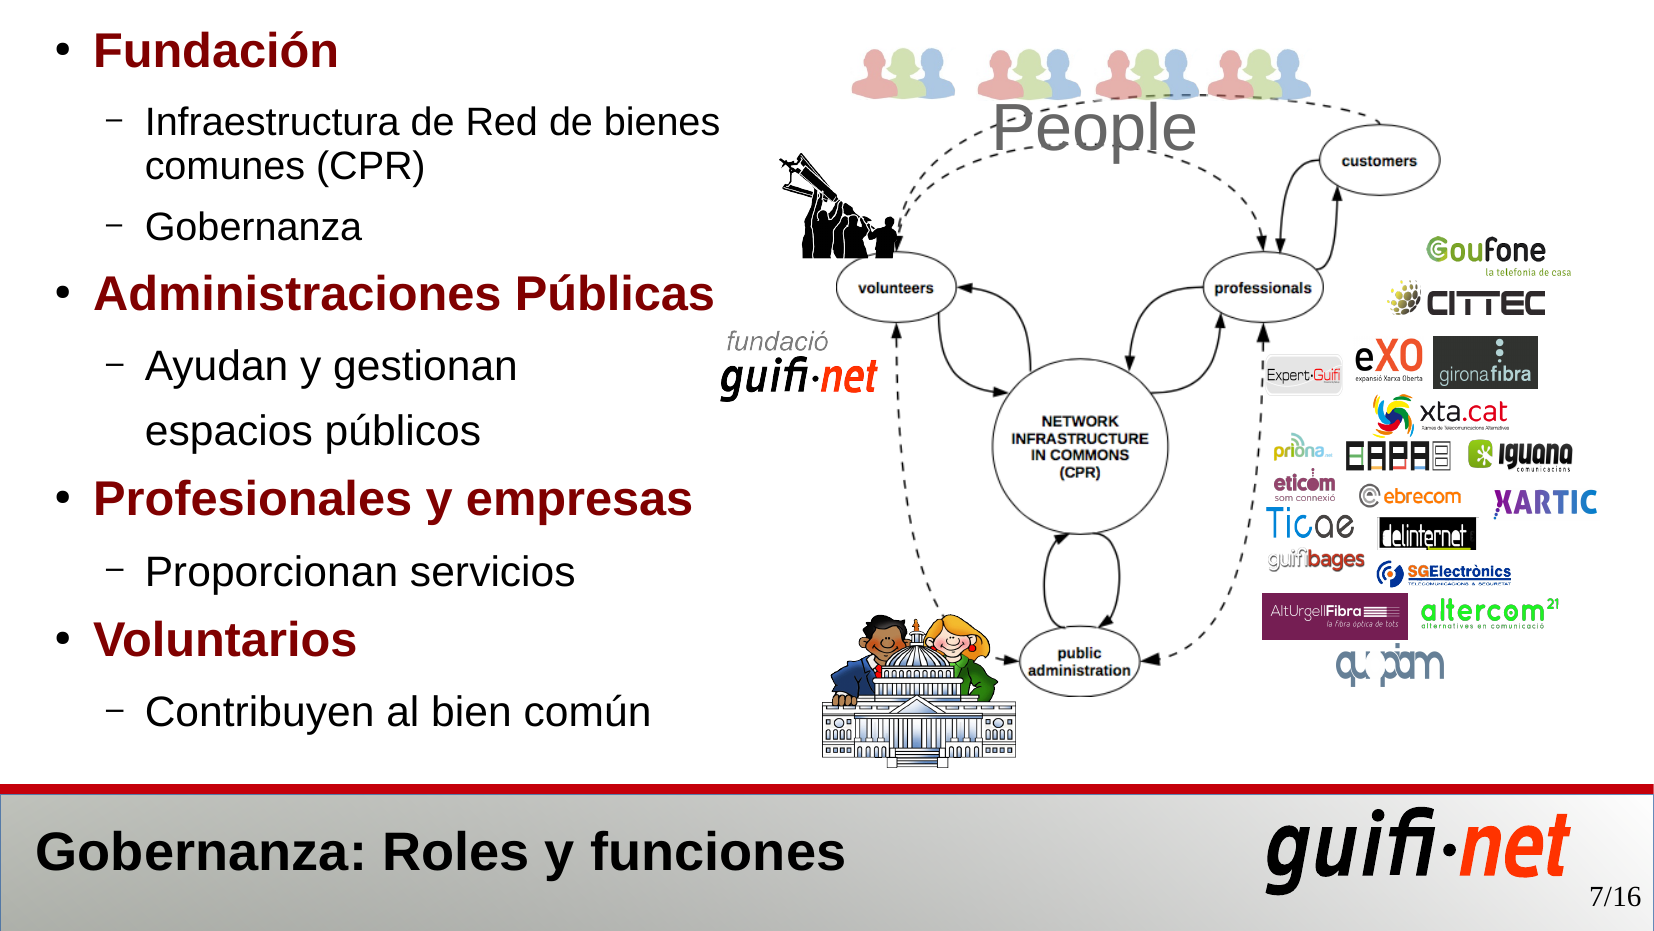

# Fundación
Infraestructura de Red de bienes comunes (CPR)
Gobernanza
Administraciones Públicas
Ayudan y gestionan
espacios públicos
Profesionales y empresas
Proporcionan servicios
Voluntarios
Contribuyen al bien común
People
Gobernanza: Roles y funciones